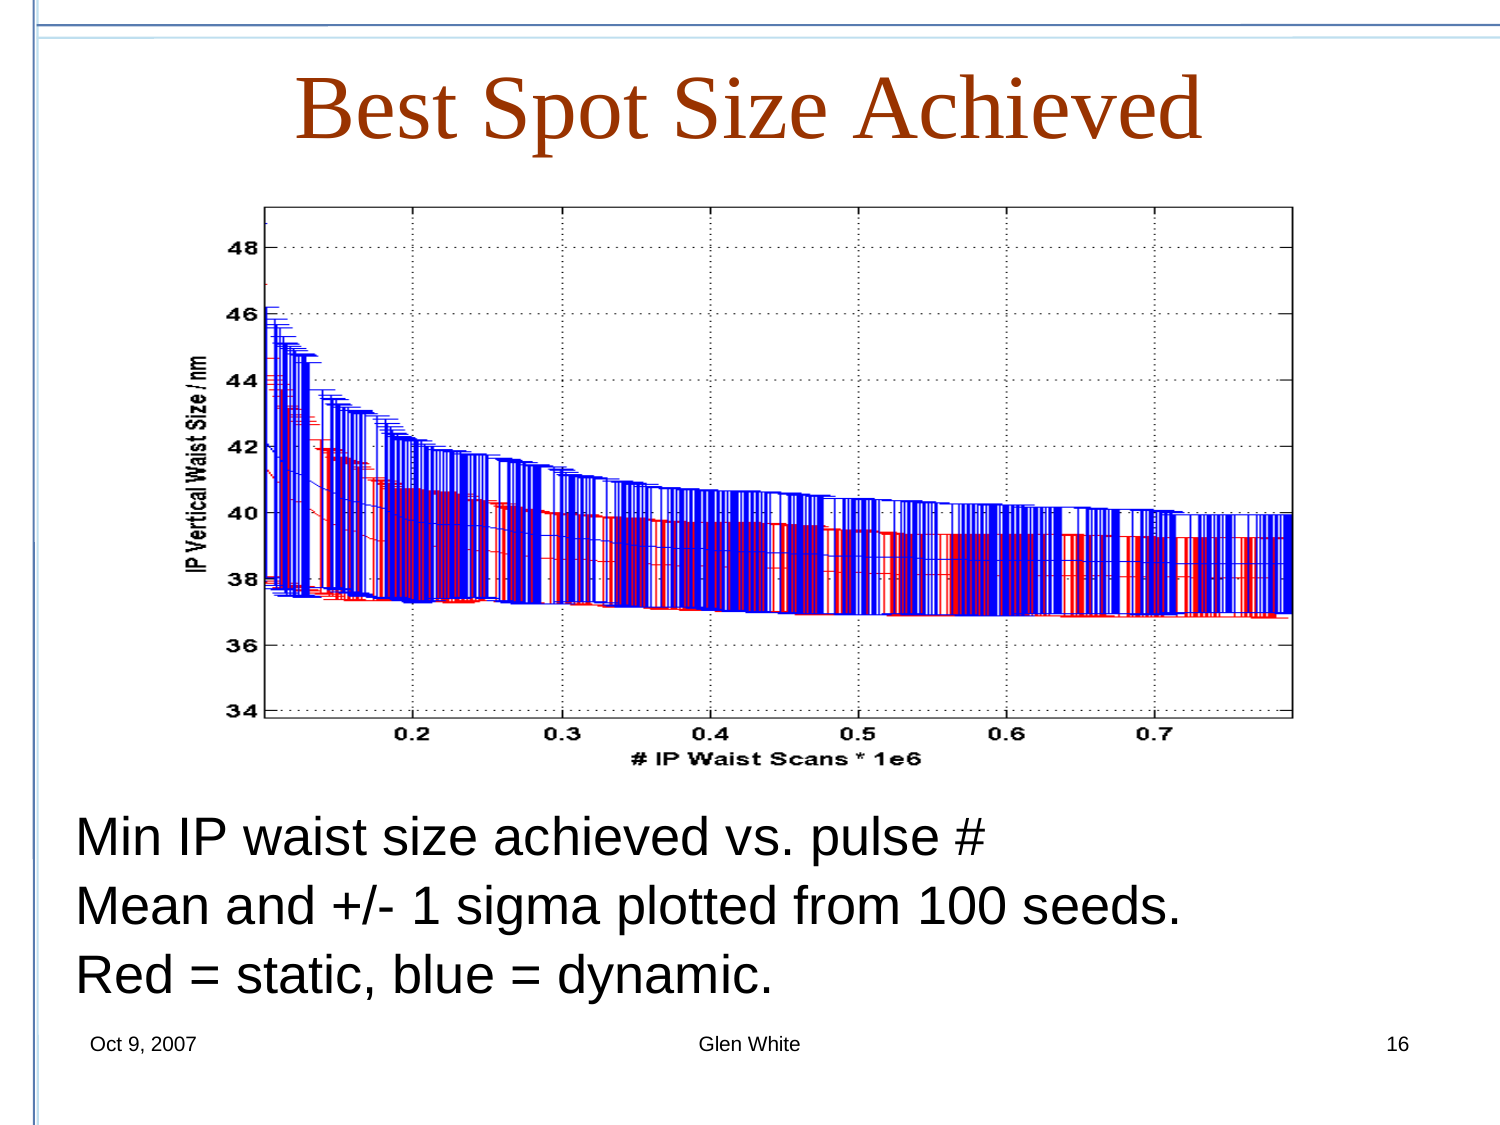

# Best Spot Size Achieved
Min IP waist size achieved vs. pulse #
Mean and +/- 1 sigma plotted from 100 seeds.
Red = static, blue = dynamic.
Glen White
16